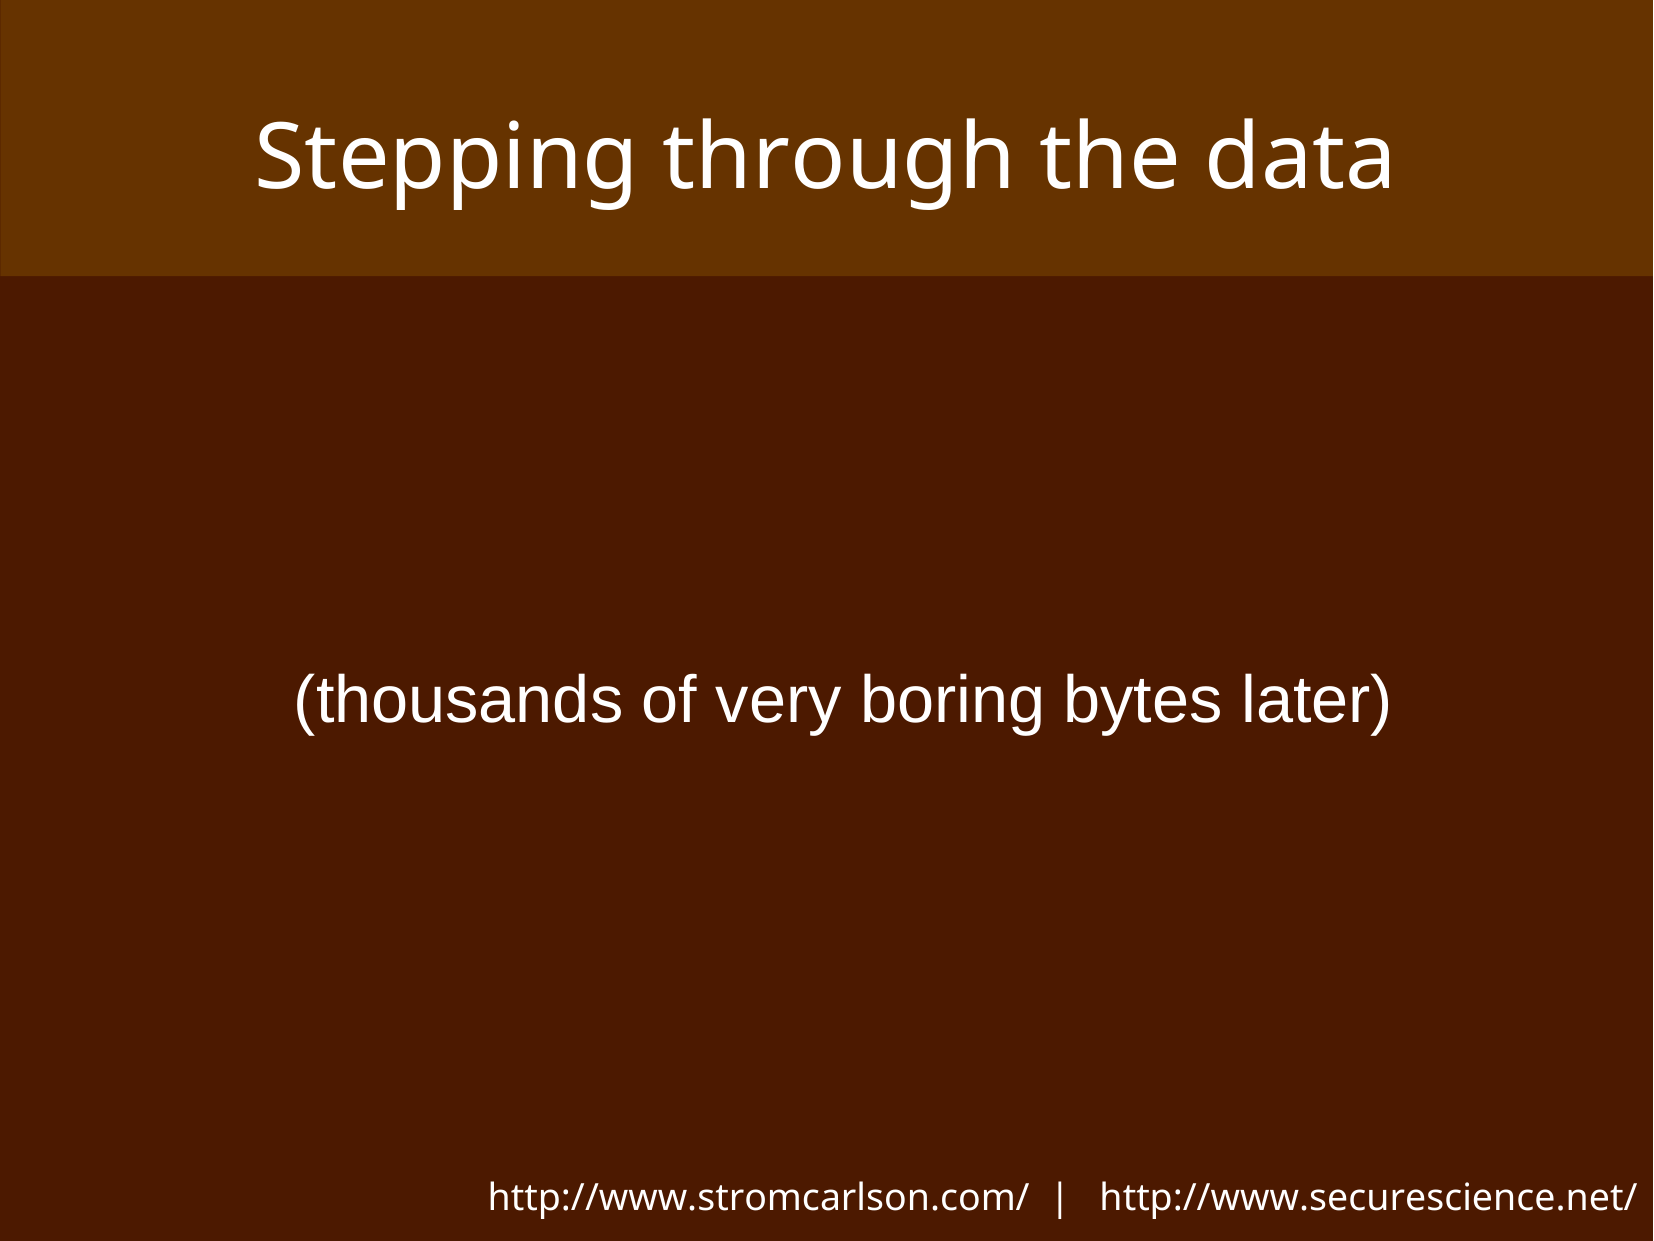

# Stepping through the data
(thousands of very boring bytes later)